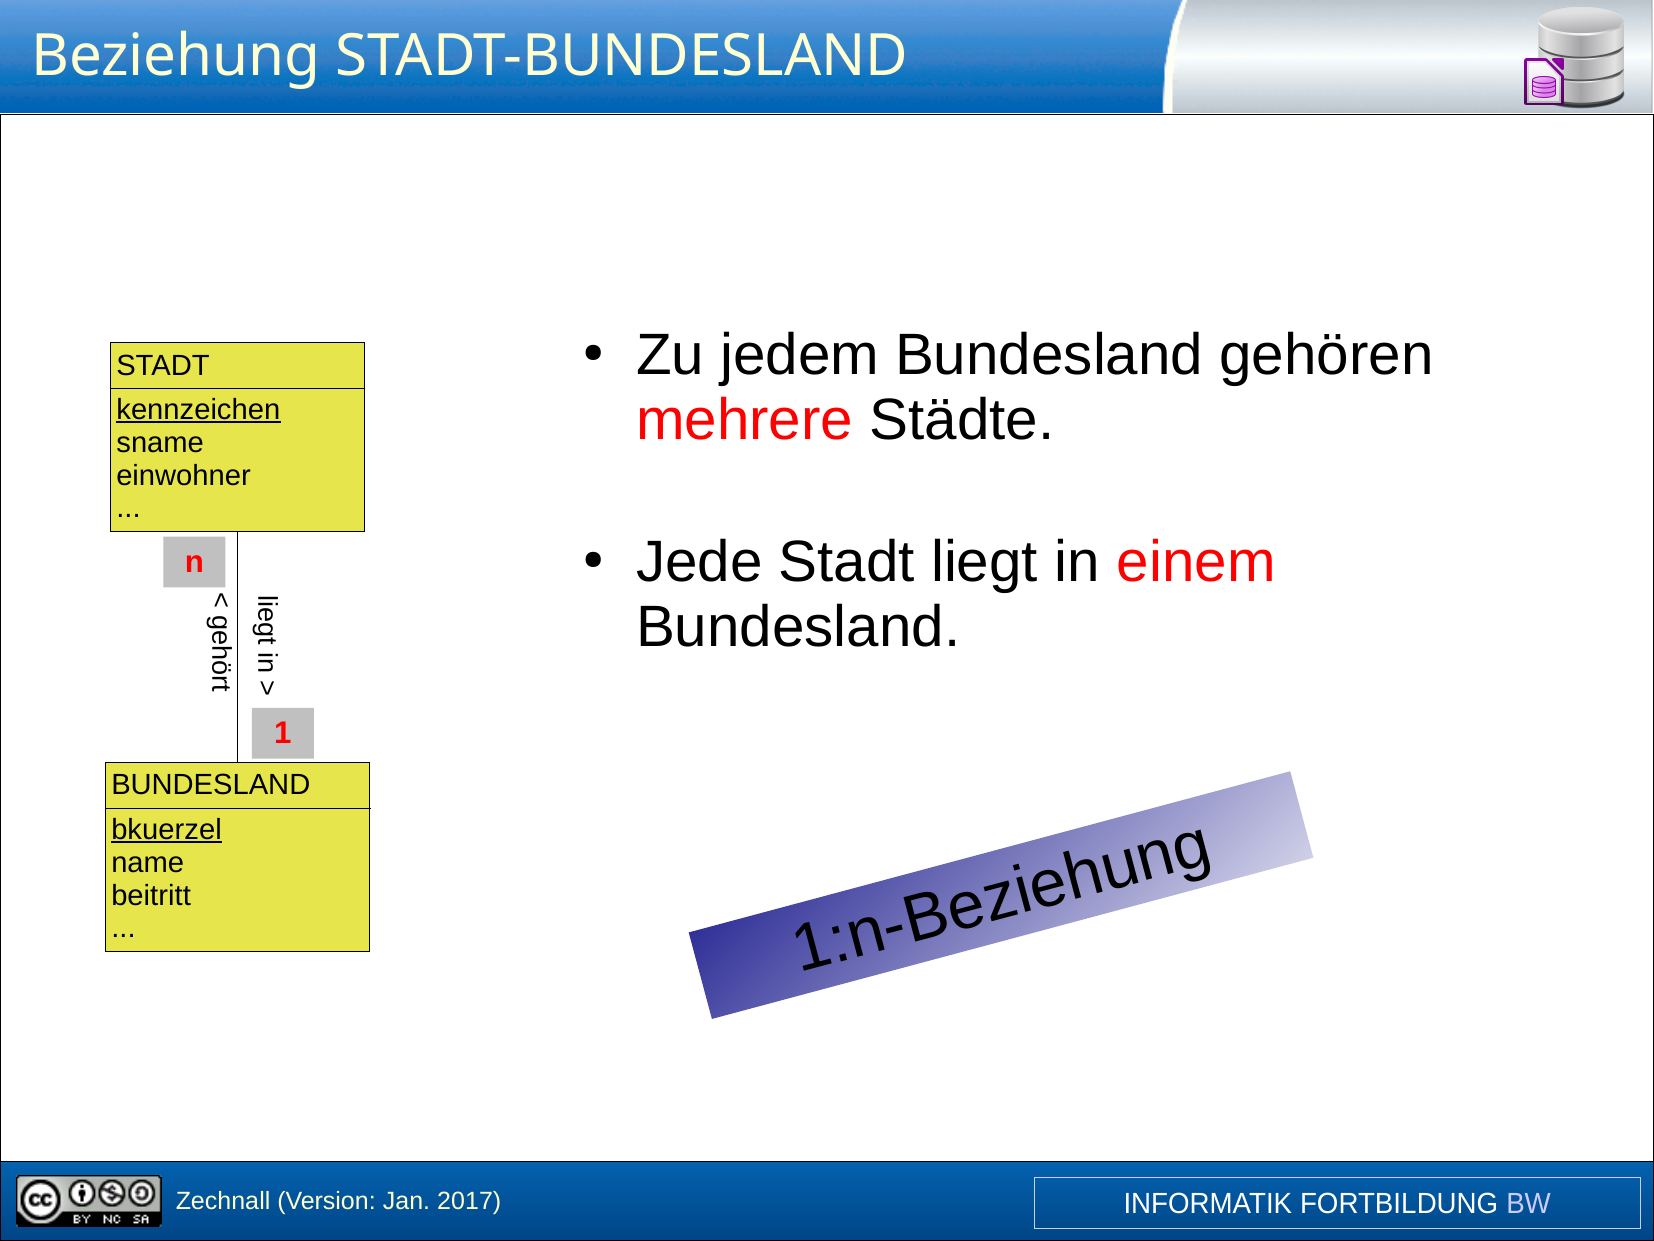

# Beziehung STADT-BUNDESLAND
Zu jedem Bundesland gehören mehrere Städte.
STADT
kennzeichen
sname
einwohner
...
Jede Stadt liegt in einem Bundesland.
n
< gehört
liegt in >
1
BUNDESLAND
bkuerzel
name
beitritt
...
1:n-Beziehung